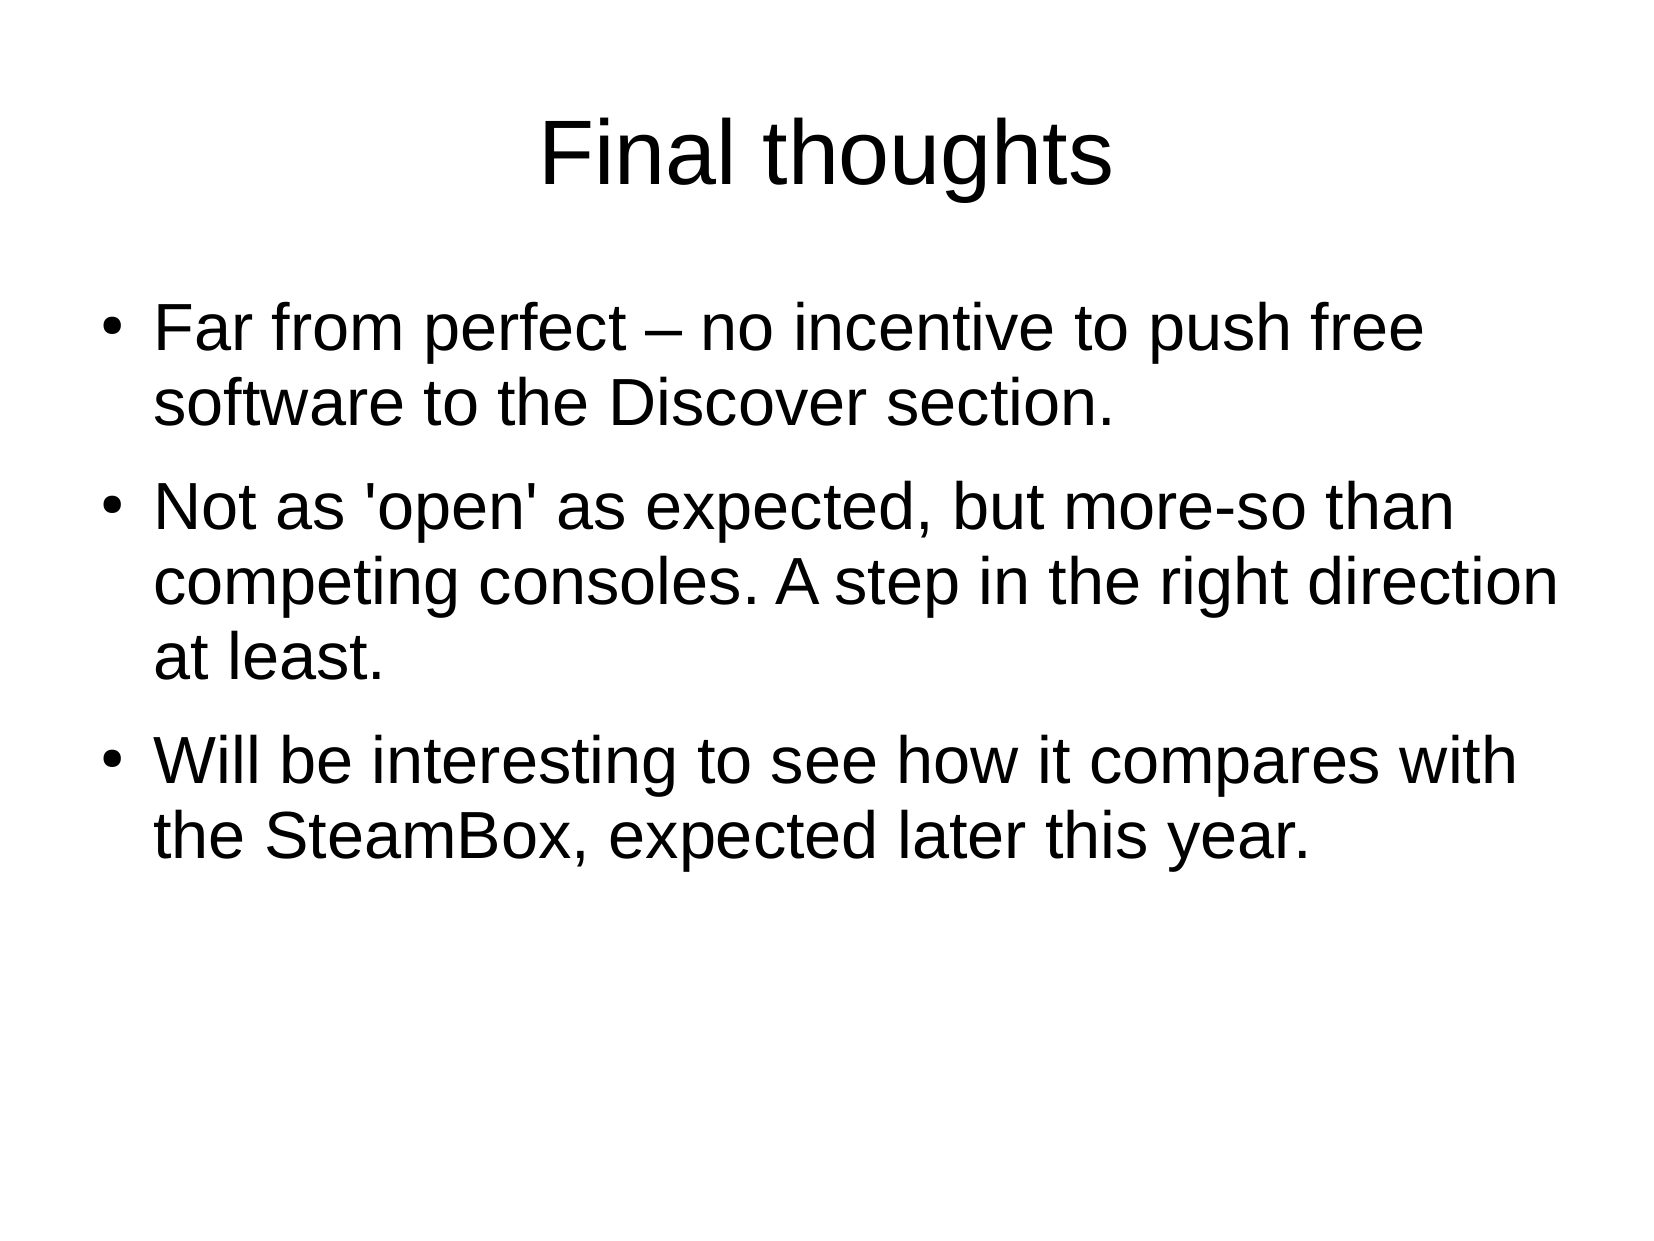

# Final thoughts
Far from perfect – no incentive to push free software to the Discover section.
Not as 'open' as expected, but more-so than competing consoles. A step in the right direction at least.
Will be interesting to see how it compares with the SteamBox, expected later this year.